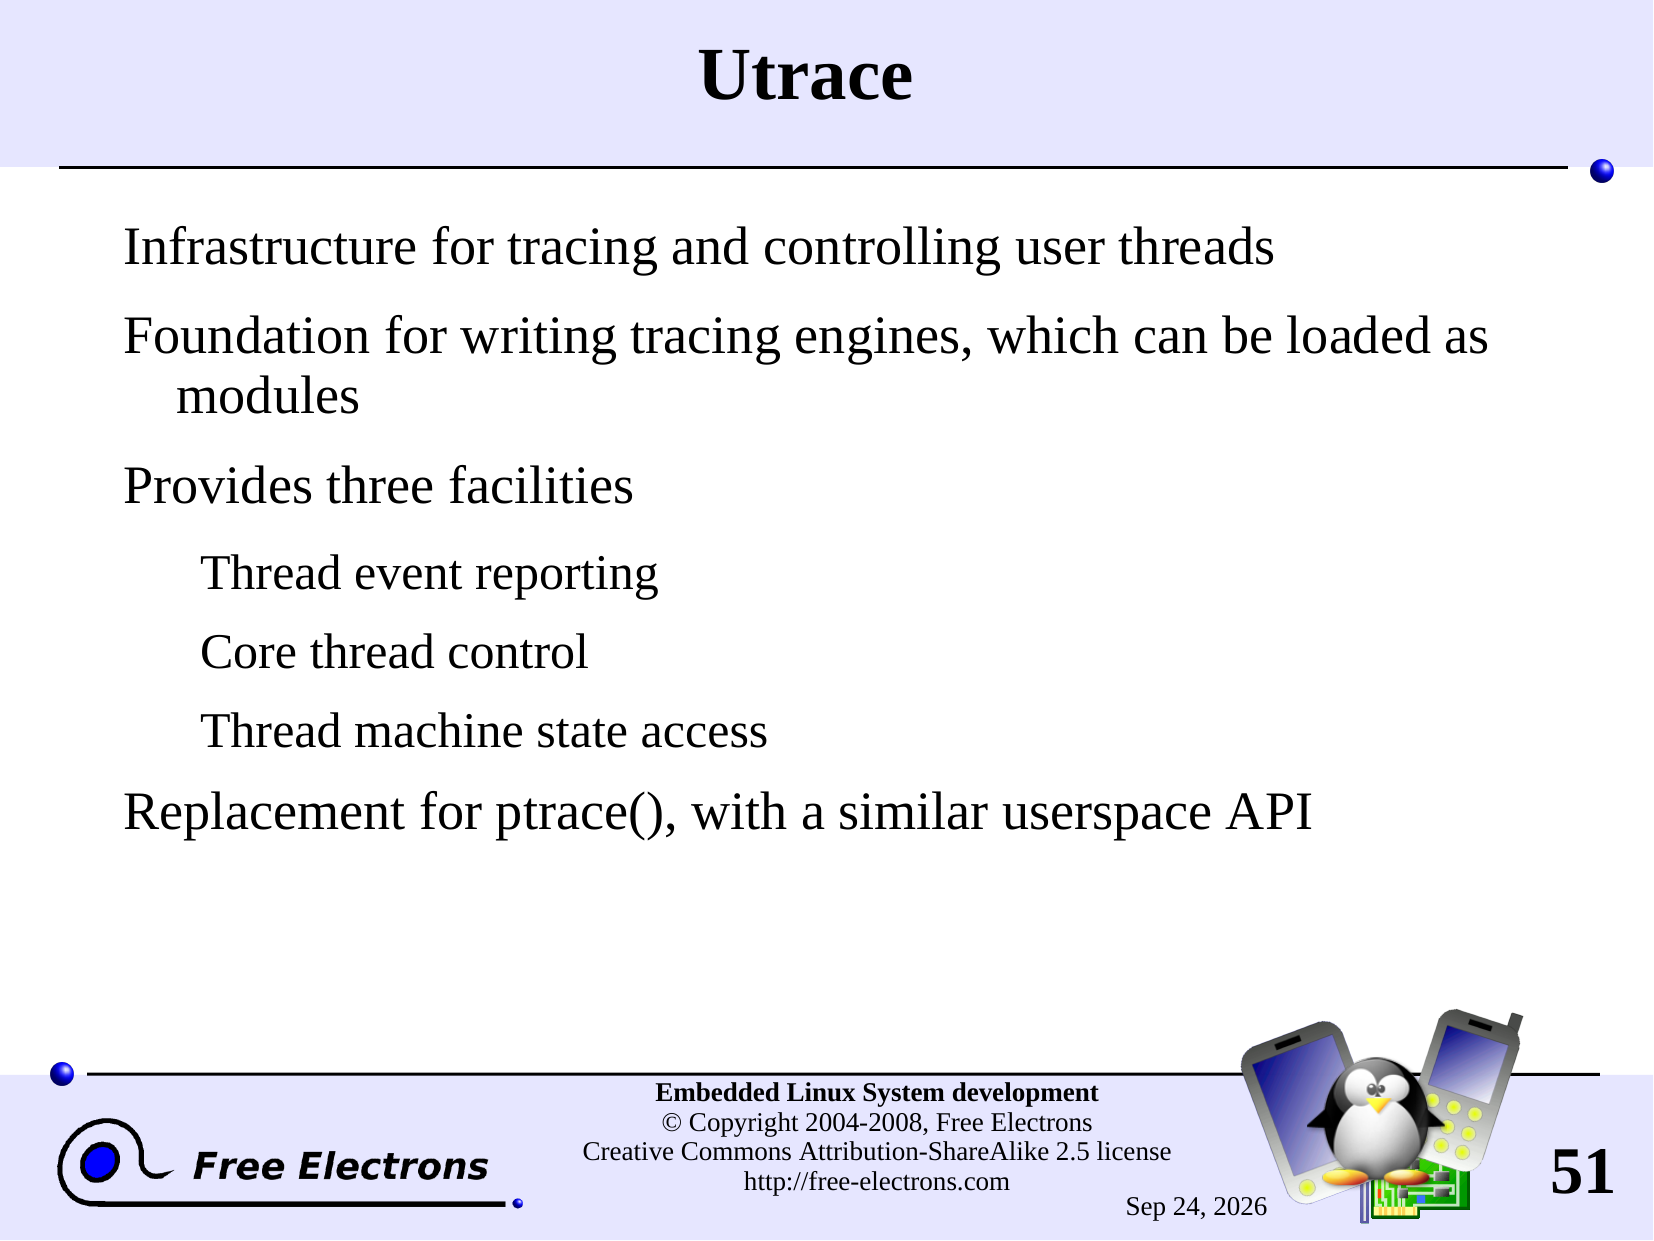

# Utrace
Infrastructure for tracing and controlling user threads
Foundation for writing tracing engines, which can be loaded as modules
Provides three facilities
Thread event reporting
Core thread control
Thread machine state access
Replacement for ptrace(), with a similar userspace API